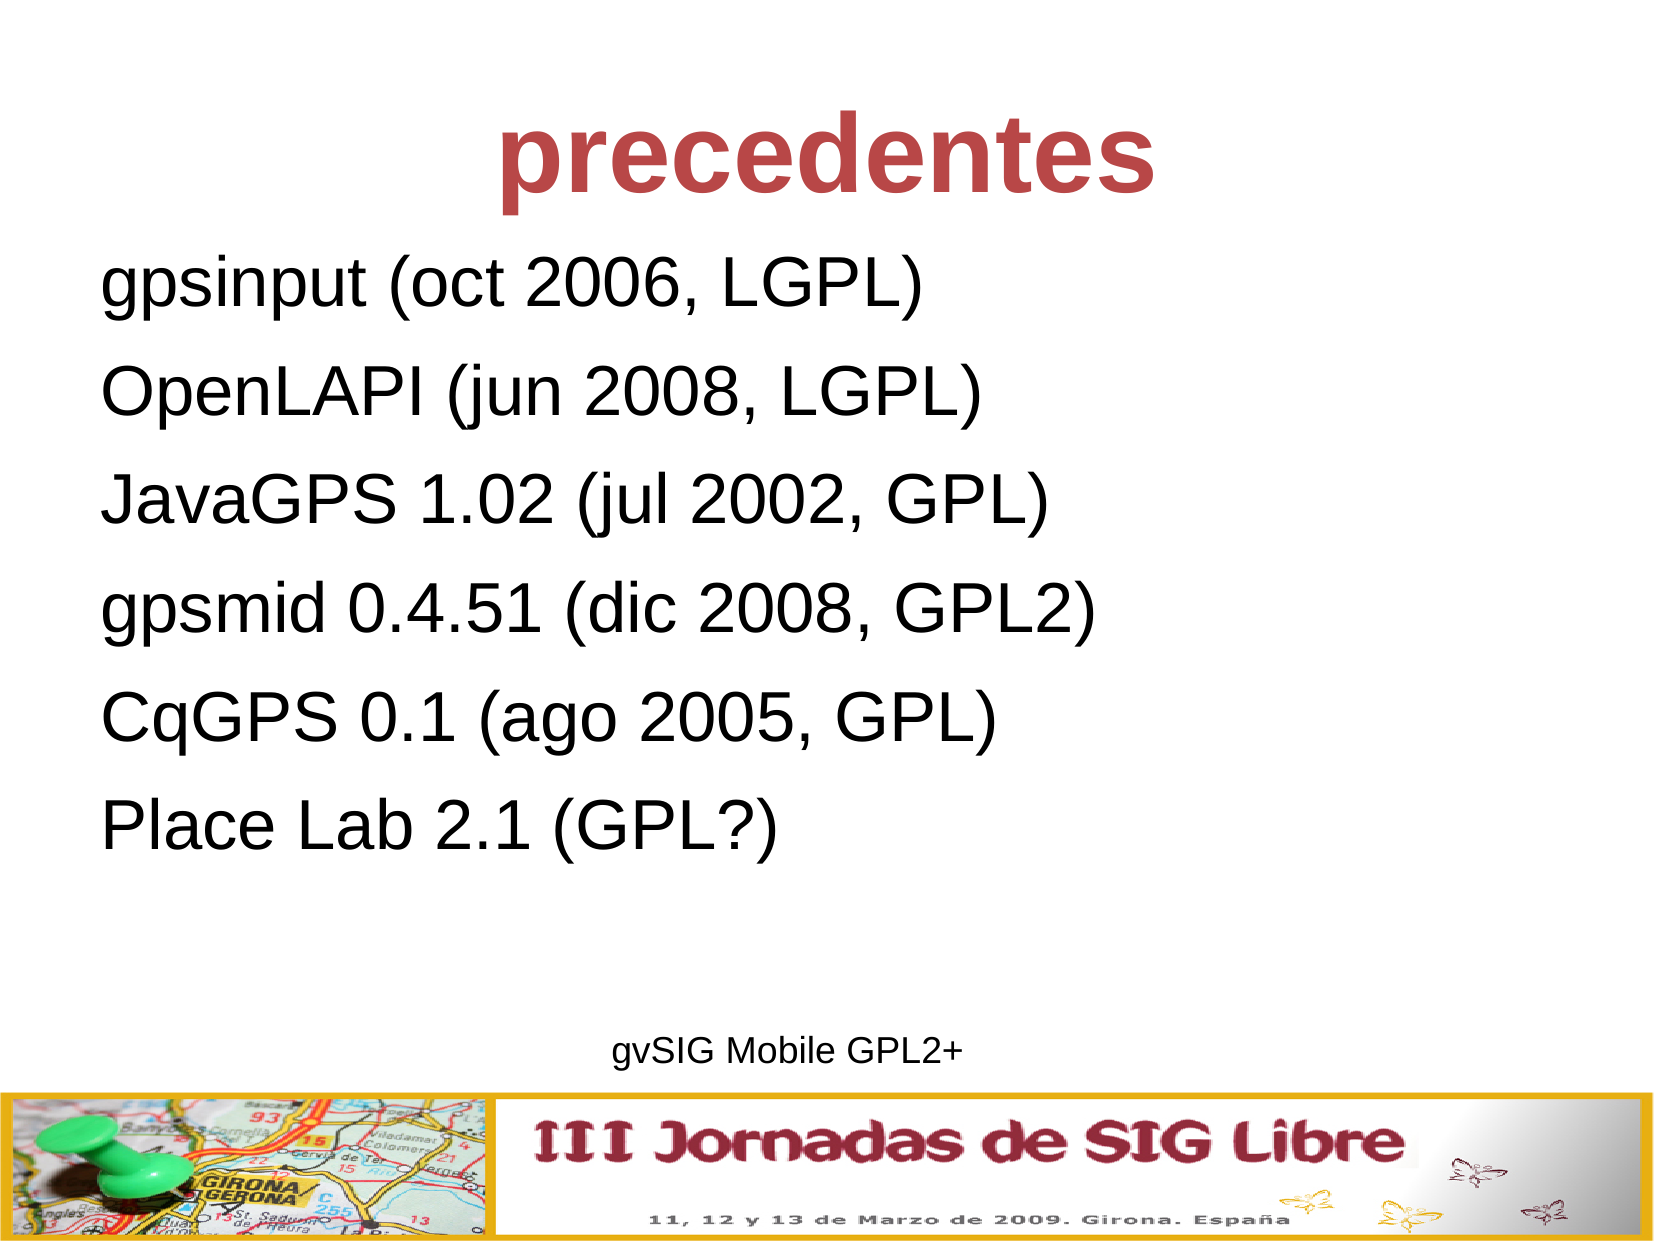

# precedentes
gpsinput (oct 2006, LGPL)
OpenLAPI (jun 2008, LGPL)
JavaGPS 1.02 (jul 2002, GPL)
gpsmid 0.4.51 (dic 2008, GPL2)
CqGPS 0.1 (ago 2005, GPL)
Place Lab 2.1 (GPL?)
gvSIG Mobile GPL2+